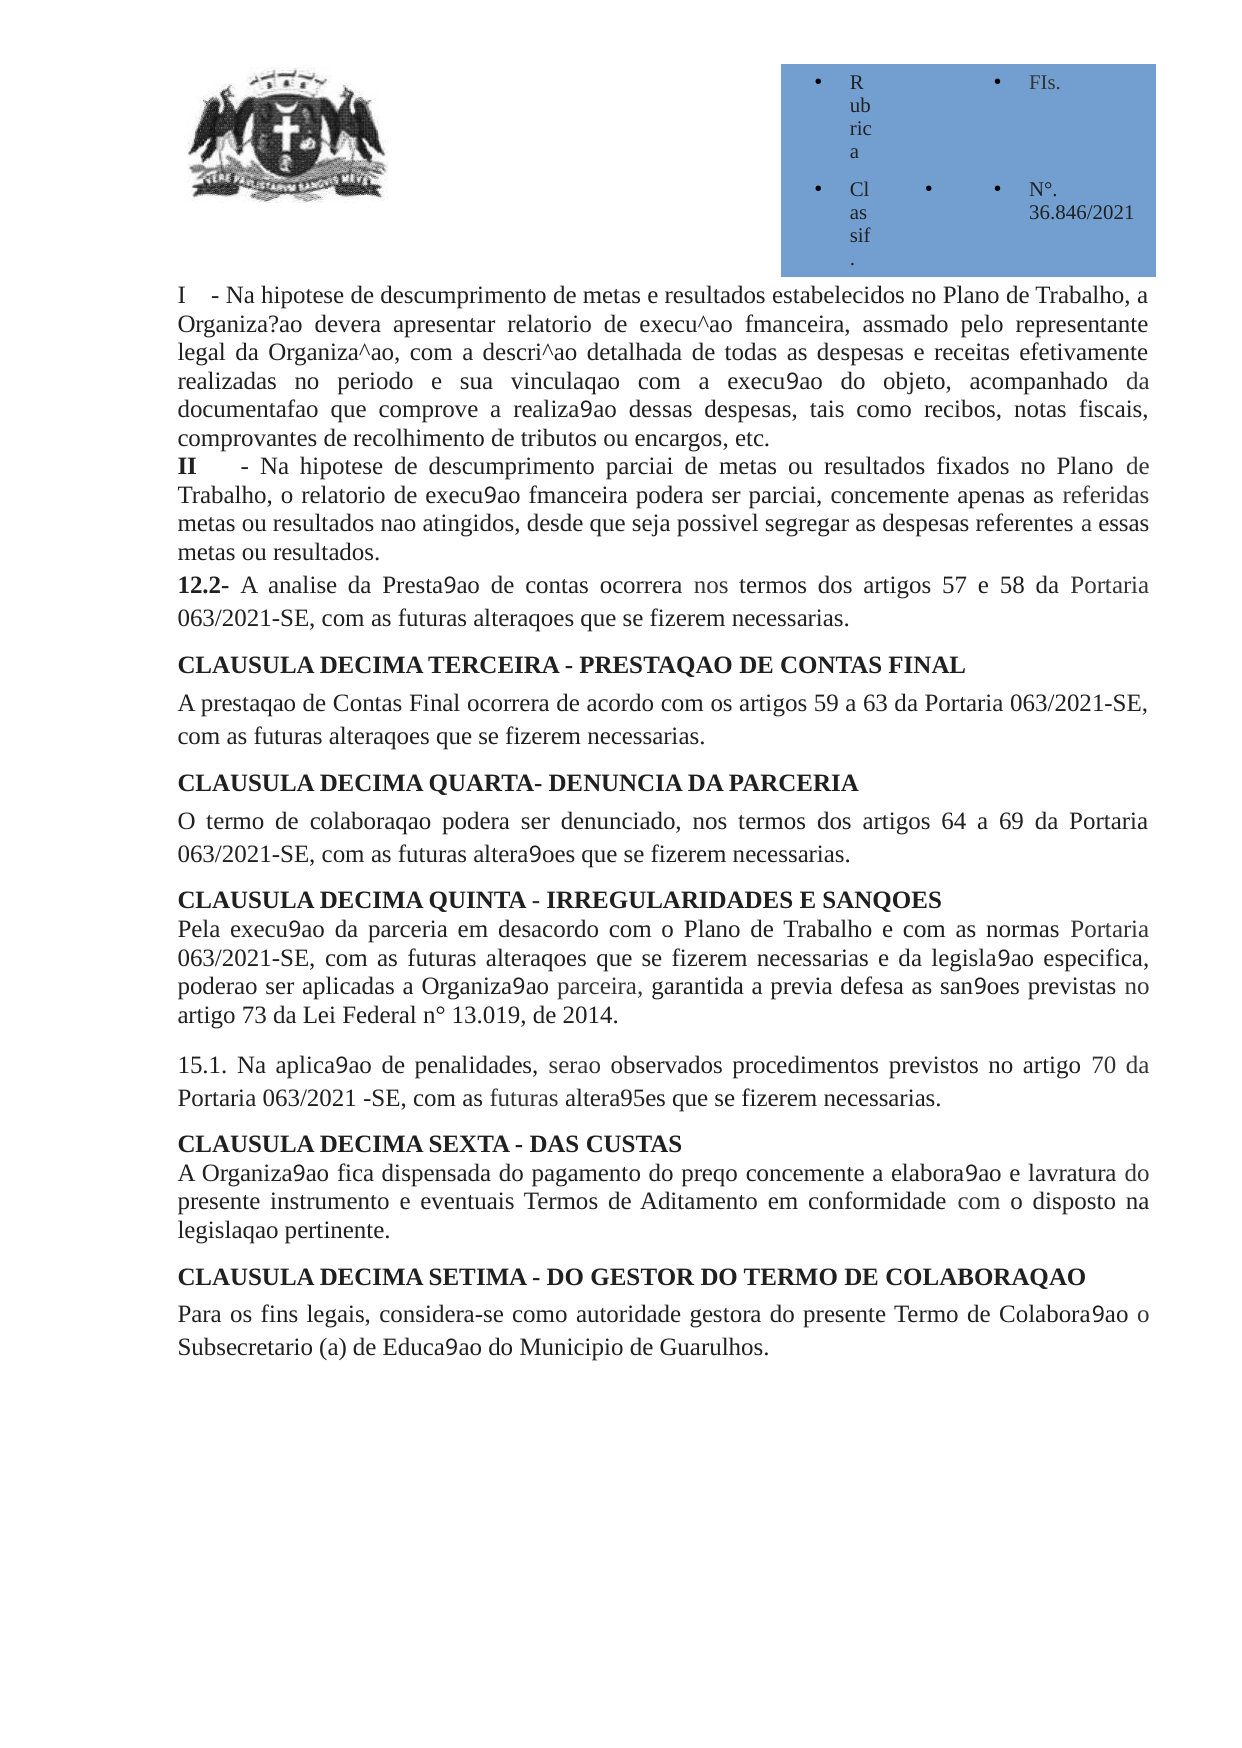

| Rubrica | | FIs. |
| --- | --- | --- |
| Classif. | PA | N°. 36.846/2021 |
I - Na hipotese de descumprimento de metas e resultados estabelecidos no Plano de Trabalho, a Organiza?ao devera apresentar relatorio de execu^ao fmanceira, assmado pelo representante legal da Organiza^ao, com a descri^ao detalhada de todas as despesas e receitas efetivamente realizadas no periodo e sua vinculaqao com a execu9ao do objeto, acompanhado da documentafao que comprove a realiza9ao dessas despesas, tais como recibos, notas fiscais, comprovantes de recolhimento de tributos ou encargos, etc.
II - Na hipotese de descumprimento parciai de metas ou resultados fixados no Plano de Trabalho, o relatorio de execu9ao fmanceira podera ser parciai, concemente apenas as referidas metas ou resultados nao atingidos, desde que seja possivel segregar as despesas referentes a essas metas ou resultados.
12.2- A analise da Presta9ao de contas ocorrera nos termos dos artigos 57 e 58 da Portaria 063/2021-SE, com as futuras alteraqoes que se fizerem necessarias.
CLAUSULA DECIMA TERCEIRA - PRESTAQAO DE CONTAS FINAL
A prestaqao de Contas Final ocorrera de acordo com os artigos 59 a 63 da Portaria 063/2021-SE, com as futuras alteraqoes que se fizerem necessarias.
CLAUSULA DECIMA QUARTA- DENUNCIA DA PARCERIA
O termo de colaboraqao podera ser denunciado, nos termos dos artigos 64 a 69 da Portaria 063/2021-SE, com as futuras altera9oes que se fizerem necessarias.
CLAUSULA DECIMA QUINTA - IRREGULARIDADES E SANQOES
Pela execu9ao da parceria em desacordo com o Plano de Trabalho e com as normas Portaria 063/2021-SE, com as futuras alteraqoes que se fizerem necessarias e da legisla9ao especifica, poderao ser aplicadas a Organiza9ao parceira, garantida a previa defesa as san9oes previstas no artigo 73 da Lei Federal n° 13.019, de 2014.
15.1. Na aplica9ao de penalidades, serao observados procedimentos previstos no artigo 70 da Portaria 063/2021 -SE, com as futuras altera95es que se fizerem necessarias.
CLAUSULA DECIMA SEXTA - DAS CUSTAS
A Organiza9ao fica dispensada do pagamento do preqo concemente a elabora9ao e lavratura do presente instrumento e eventuais Termos de Aditamento em conformidade com o disposto na legislaqao pertinente.
CLAUSULA DECIMA SETIMA - DO GESTOR DO TERMO DE COLABORAQAO
Para os fins legais, considera-se como autoridade gestora do presente Termo de Colabora9ao o Subsecretario (a) de Educa9ao do Municipio de Guarulhos.